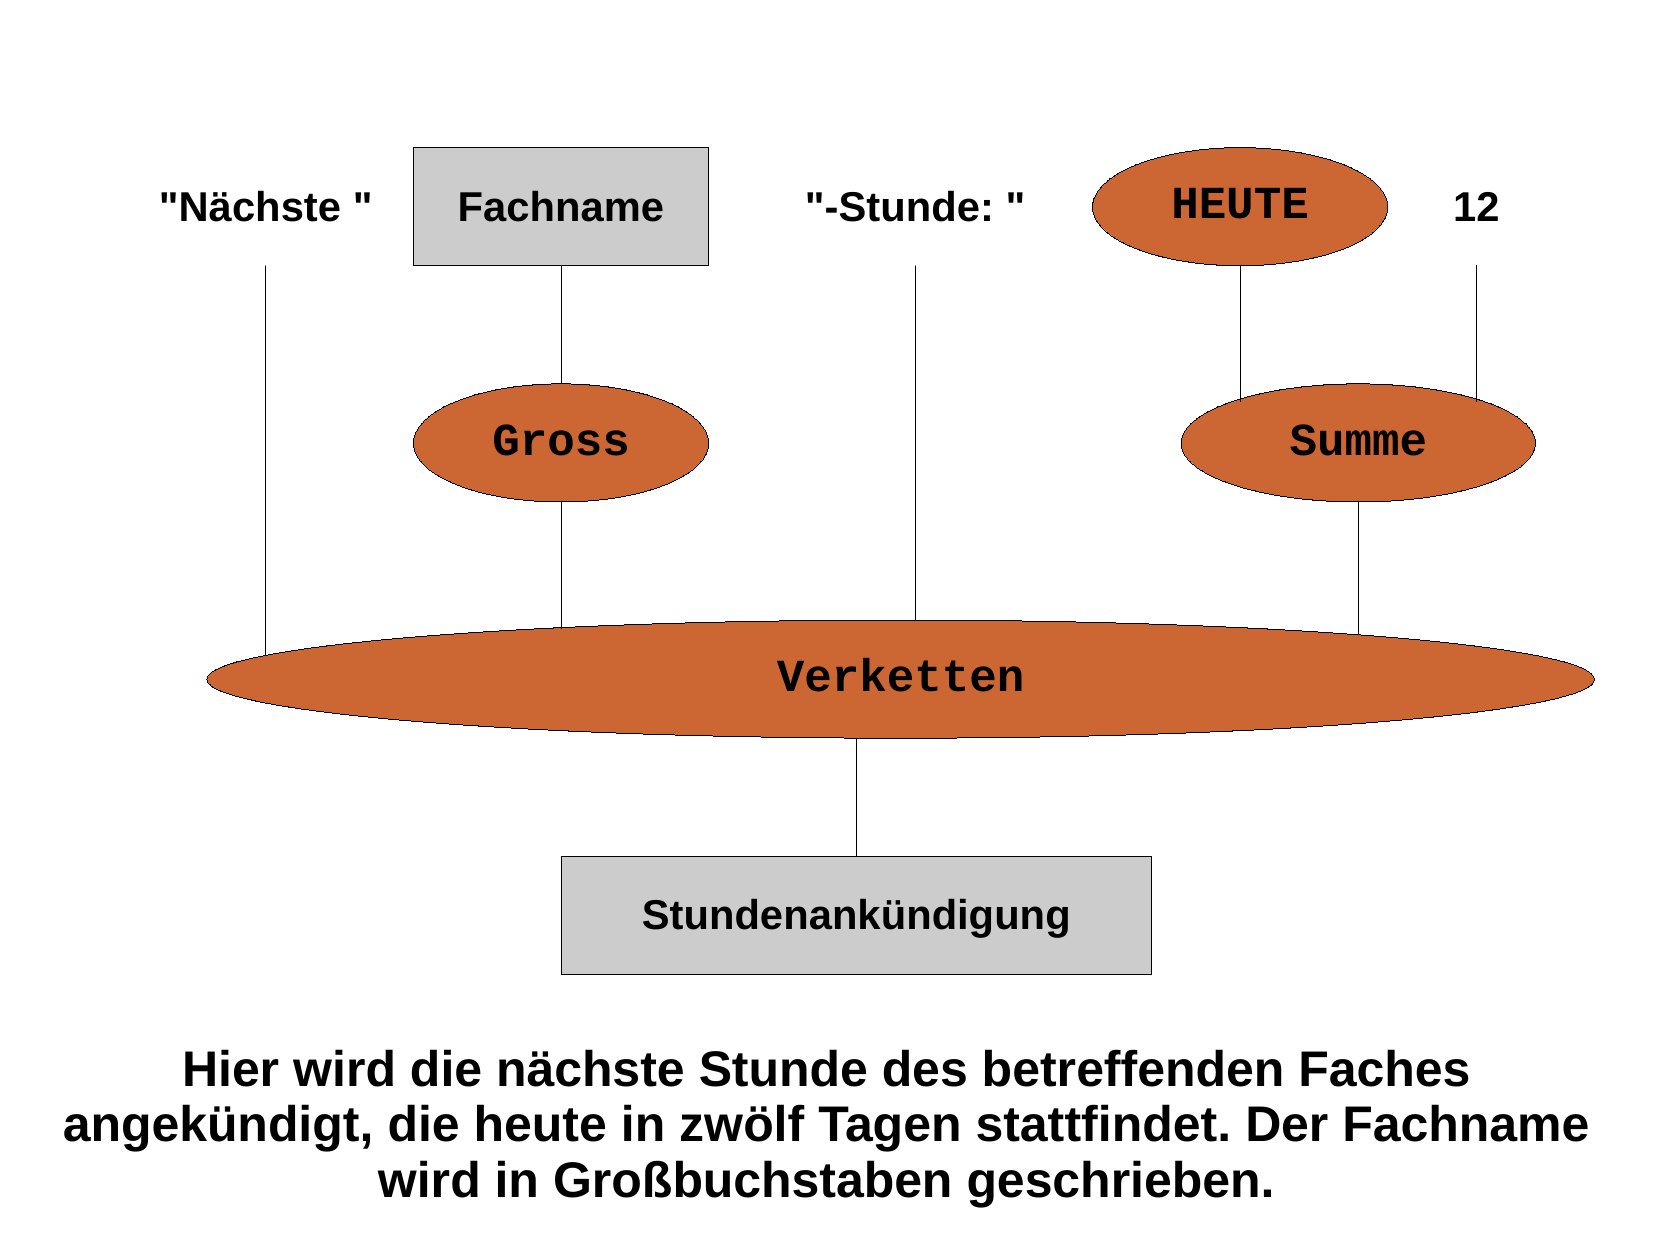

"Nächste "
Fachname
"-Stunde: "
HEUTE
12
Gross
Summe
Verketten
Stundenankündigung
Hier wird die nächste Stunde des betreffenden Faches angekündigt, die heute in zwölf Tagen stattfindet. Der Fachname wird in Großbuchstaben geschrieben.